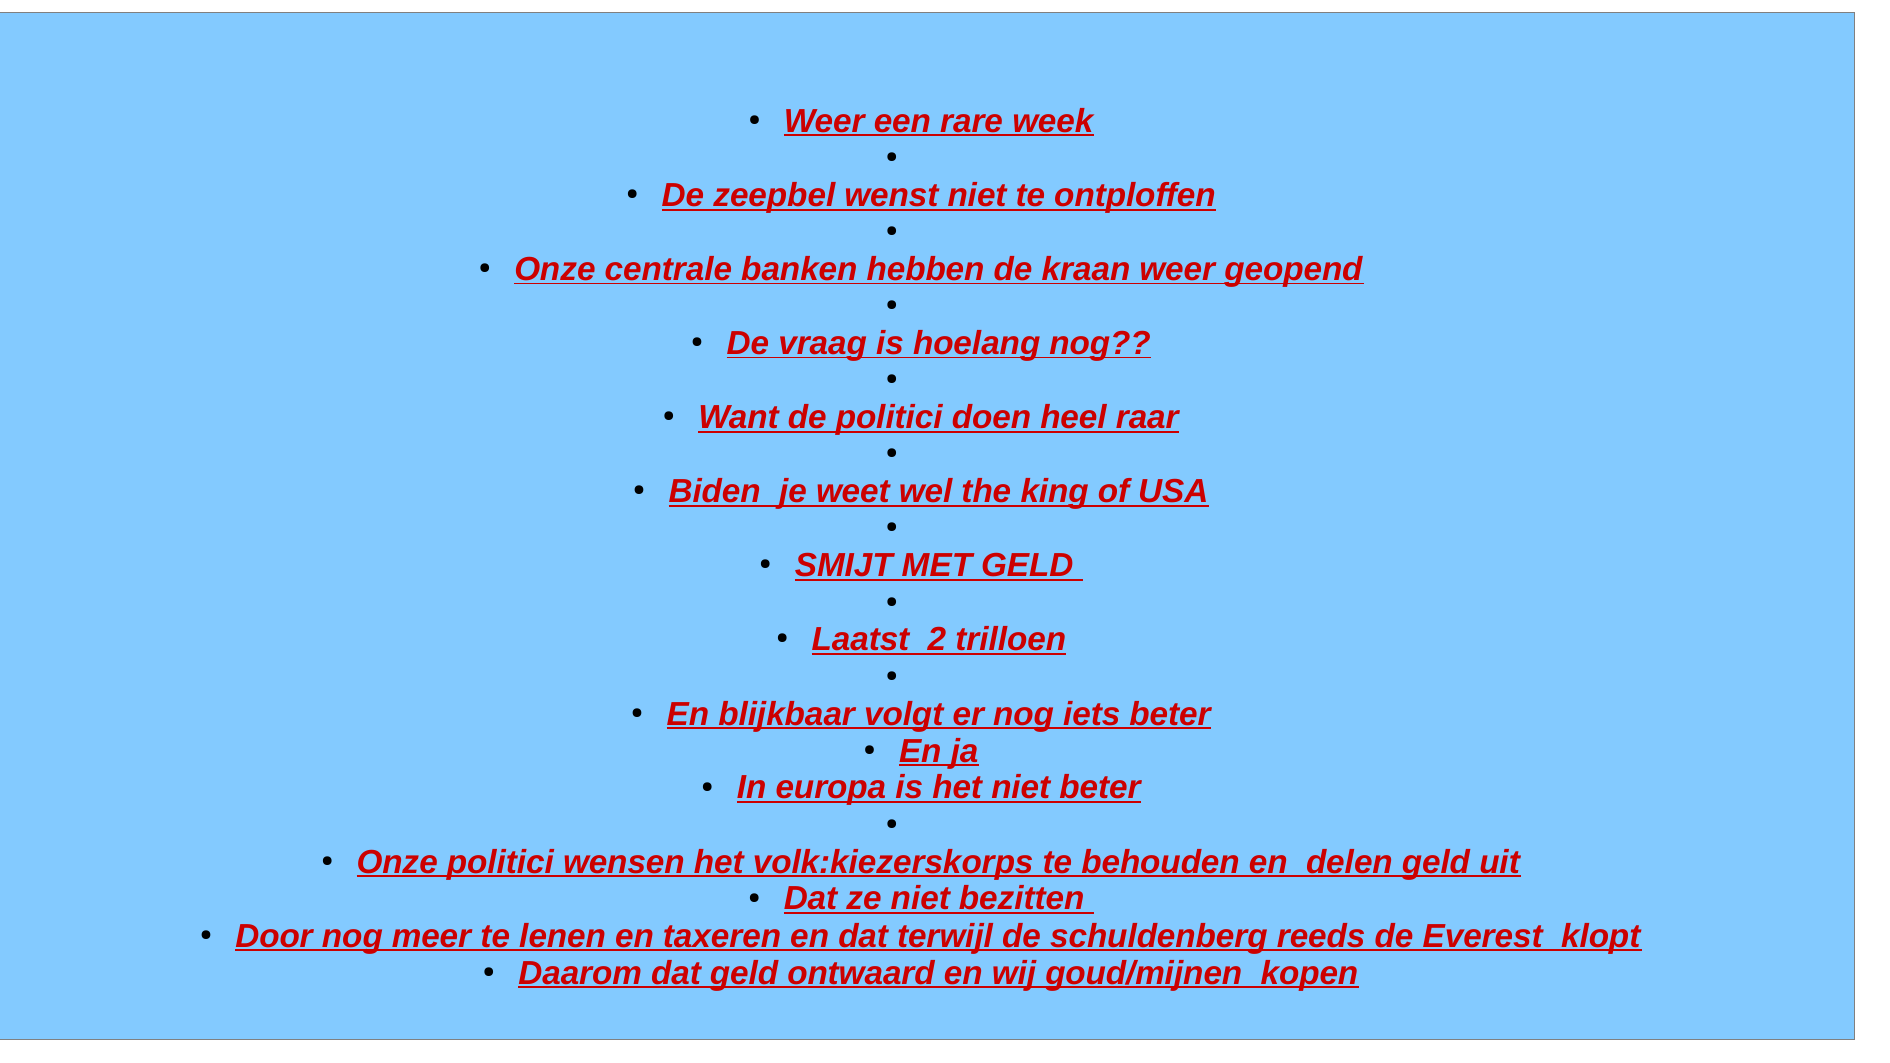

Weer een rare week
De zeepbel wenst niet te ontploffen
Onze centrale banken hebben de kraan weer geopend
De vraag is hoelang nog??
Want de politici doen heel raar
Biden je weet wel the king of USA
SMIJT MET GELD
Laatst 2 trilloen
En blijkbaar volgt er nog iets beter
En ja
In europa is het niet beter
Onze politici wensen het volk:kiezerskorps te behouden en delen geld uit
Dat ze niet bezitten
Door nog meer te lenen en taxeren en dat terwijl de schuldenberg reeds de Everest klopt
Daarom dat geld ontwaard en wij goud/mijnen kopen